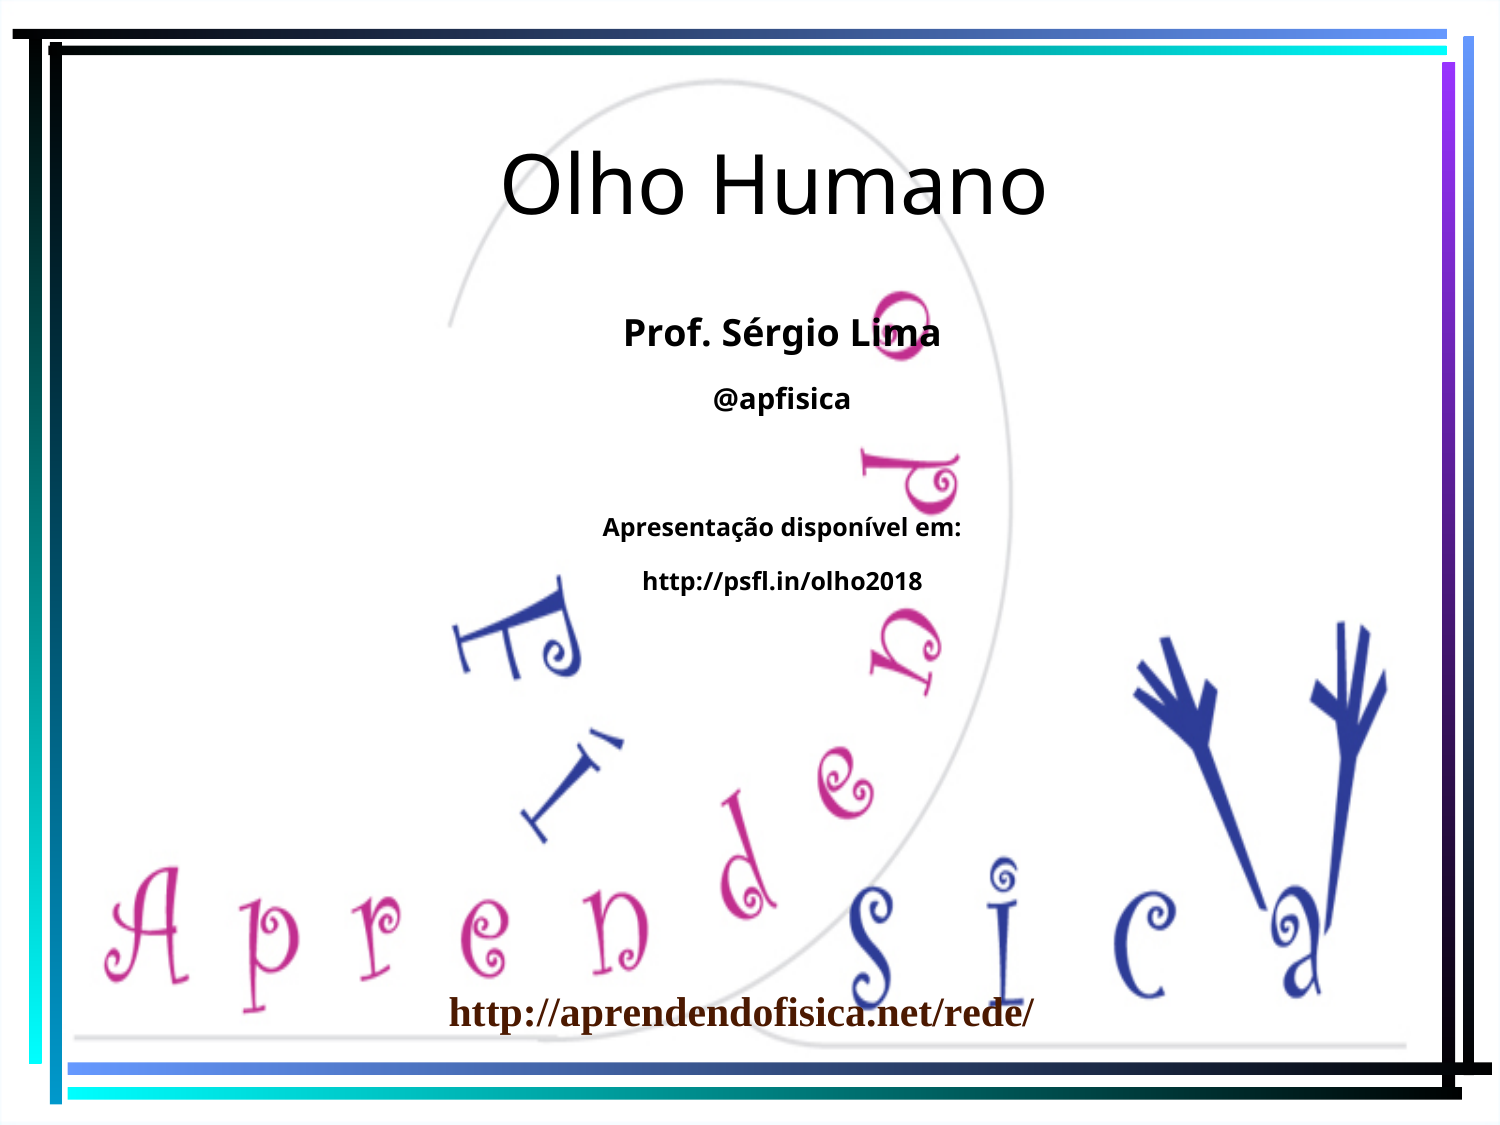

# Olho Humano
Prof. Sérgio Lima
@apfisica
Apresentação disponível em:
http://psfl.in/olho2018
 http://aprendendofisica.net/rede/